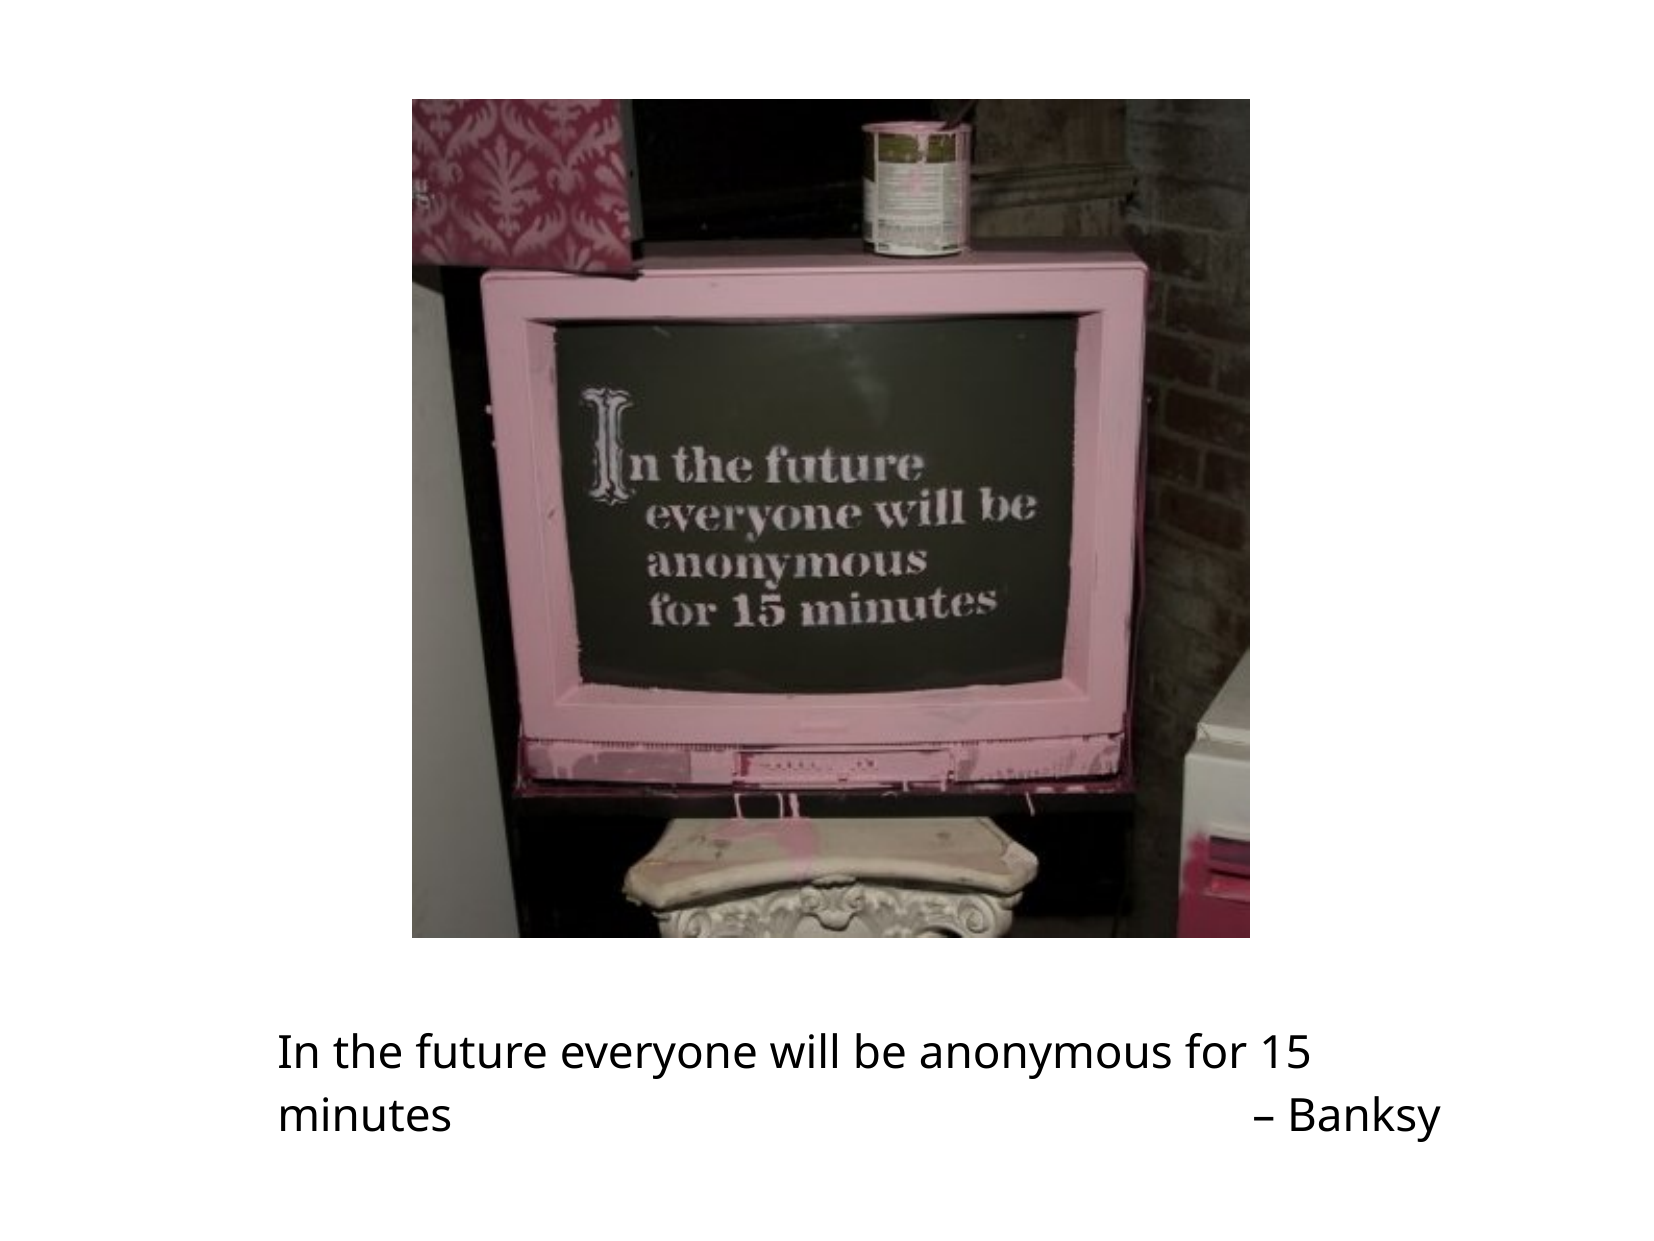

In the future everyone will be anonymous for 15 minutes 											– Banksy